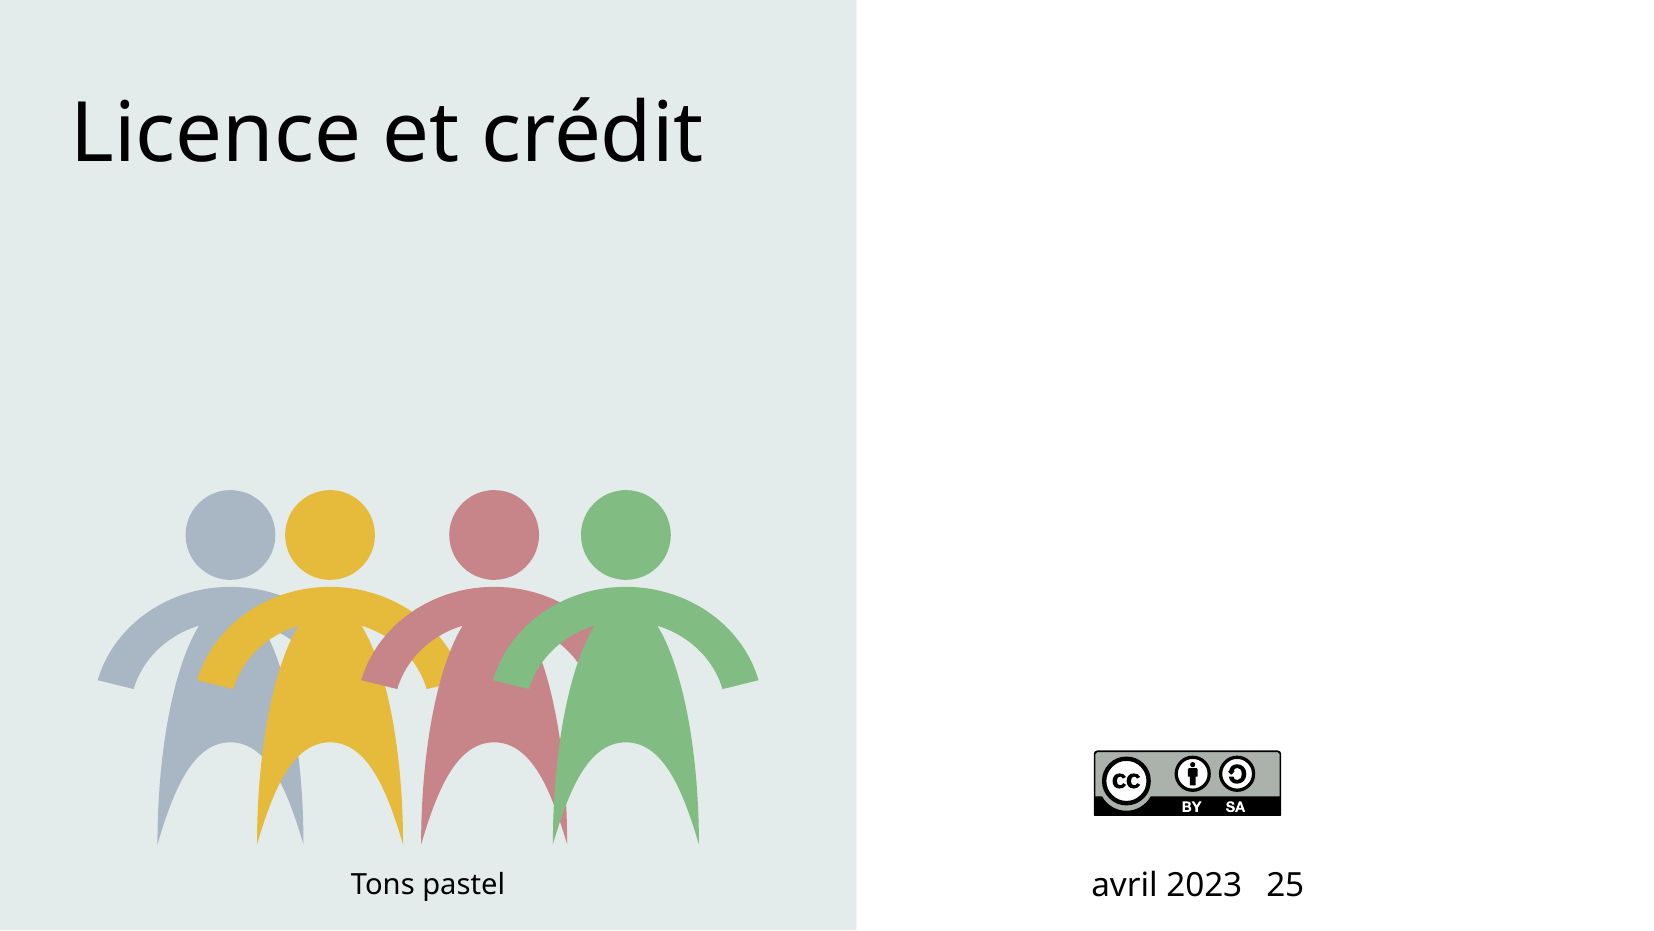

# Licence et crédit
Tons pastel
25
avril 2023